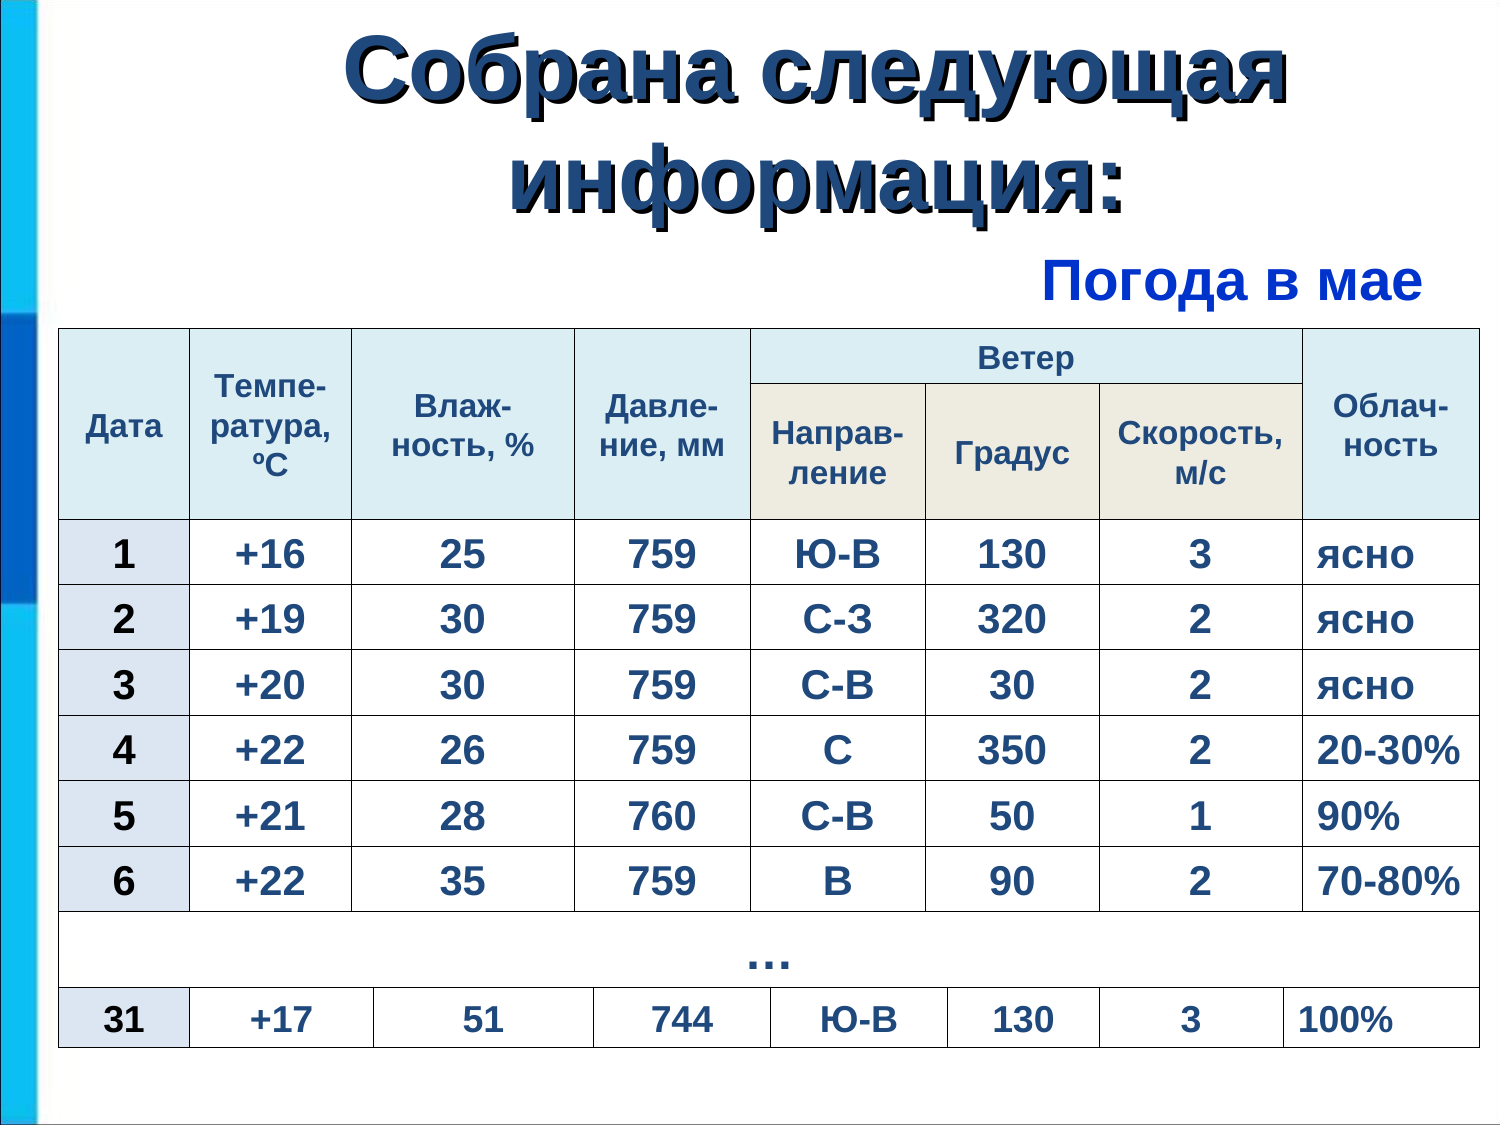

Собрана следующая информация:
Погода в мае
| Дата | Темпе-ратура, ºС | Влаж-ность, % | | Давле-ние, мм | | Ветер | | | | | | Облач-ность |
| --- | --- | --- | --- | --- | --- | --- | --- | --- | --- | --- | --- | --- |
| | | | | | | Направ-ление | | Градус | | Скорость, м/с | | |
| 1 | +16 | 25 | | 759 | | Ю-В | | 130 | | 3 | | ясно |
| 2 | +19 | 30 | | 759 | | С-З | | 320 | | 2 | | ясно |
| 3 | +20 | 30 | | 759 | | С-В | | 30 | | 2 | | ясно |
| 4 | +22 | 26 | | 759 | | С | | 350 | | 2 | | 20-30% |
| 5 | +21 | 28 | | 760 | | С-В | | 50 | | 1 | | 90% |
| 6 | +22 | 35 | | 759 | | В | | 90 | | 2 | | 70-80% |
| … | | | | | | | | | | | | |
| 31 | +17 | | 51 | | 744 | | Ю-В | | 130 | 3 | 100% | |